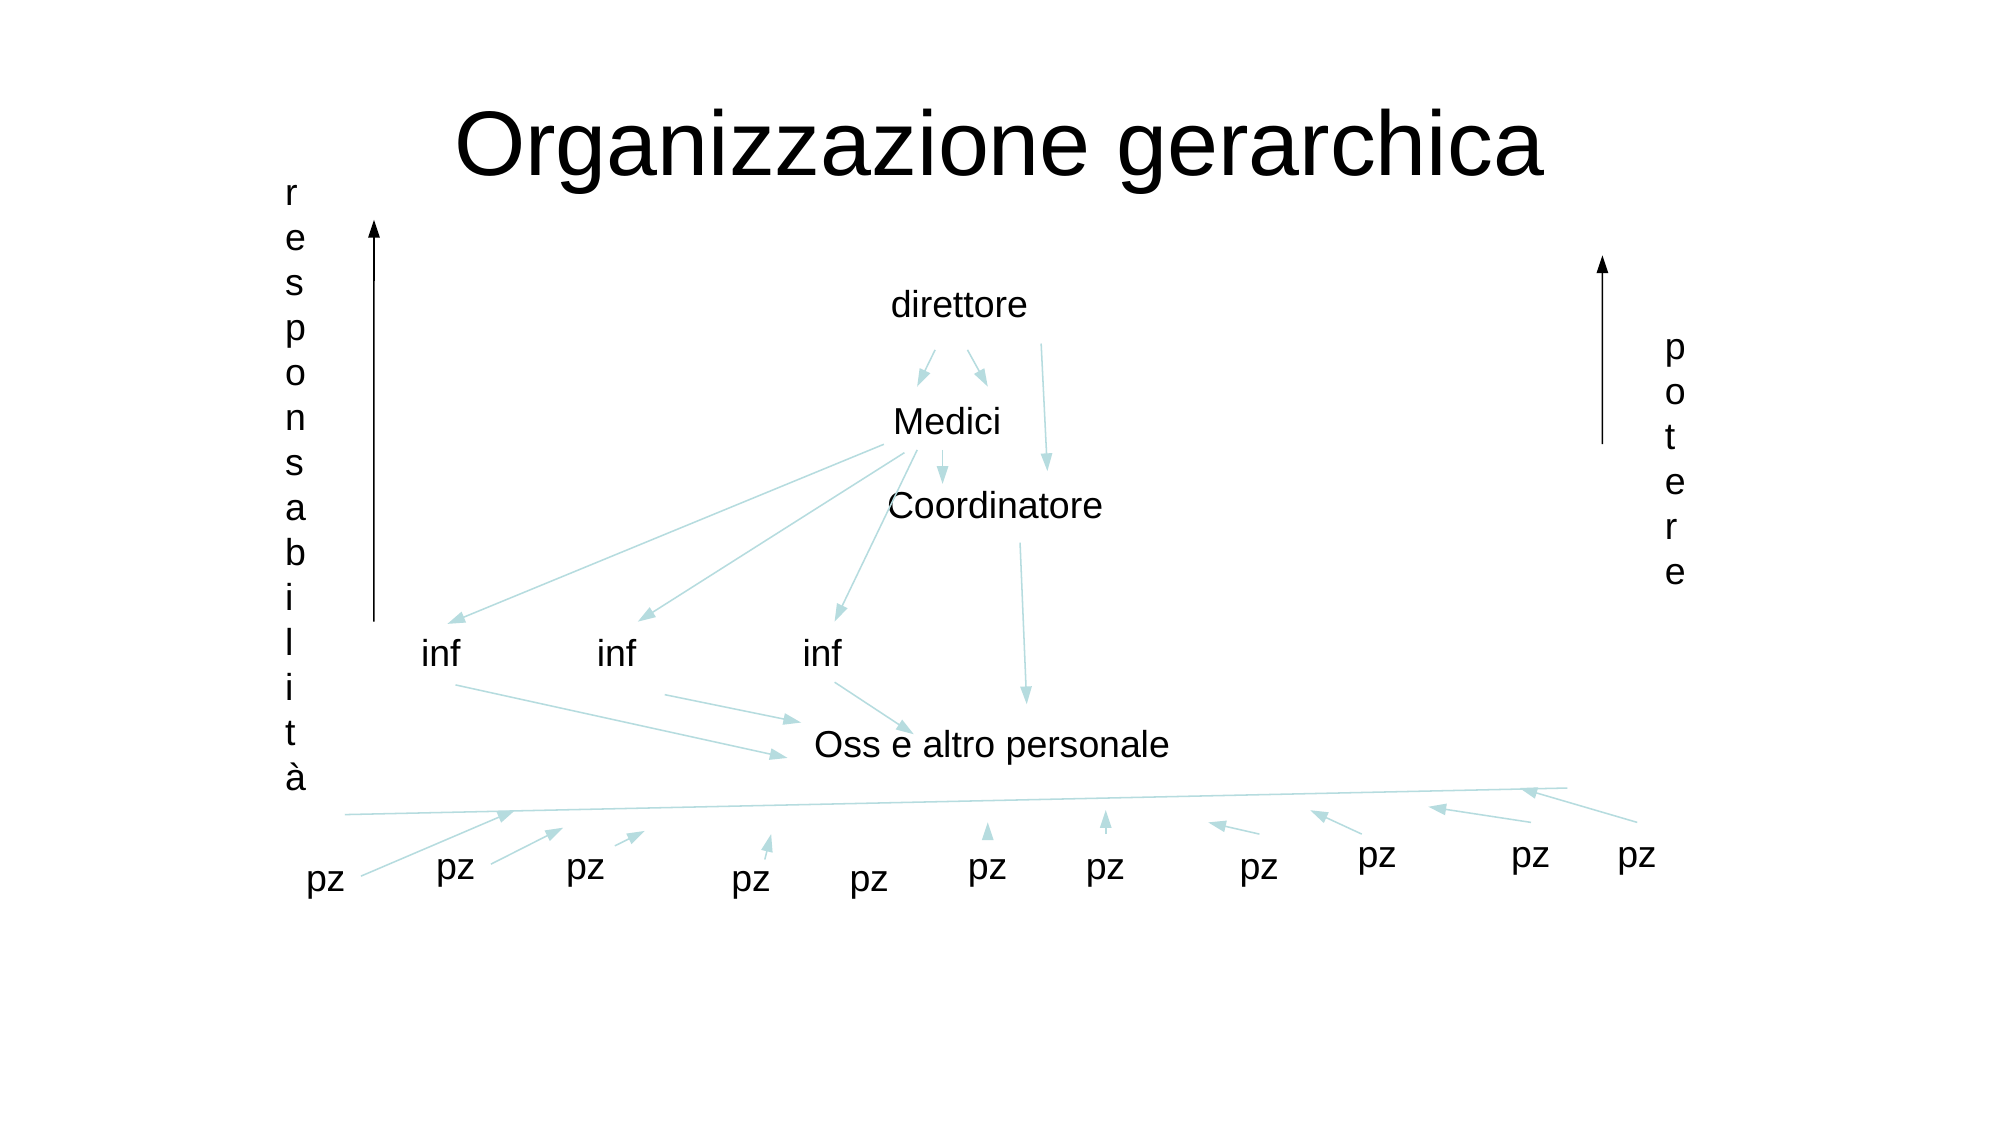

# Organizzazione gerarchica
responsabilità
direttore
potere
Medici
Coordinatore
inf
inf
inf
infermiere
infermiere
infermiere
infermiere
Oss e altro personale
infermiere
infermiere
pz
pz
pz
pz
pz
pz
pz
pz
pz
pz
pz